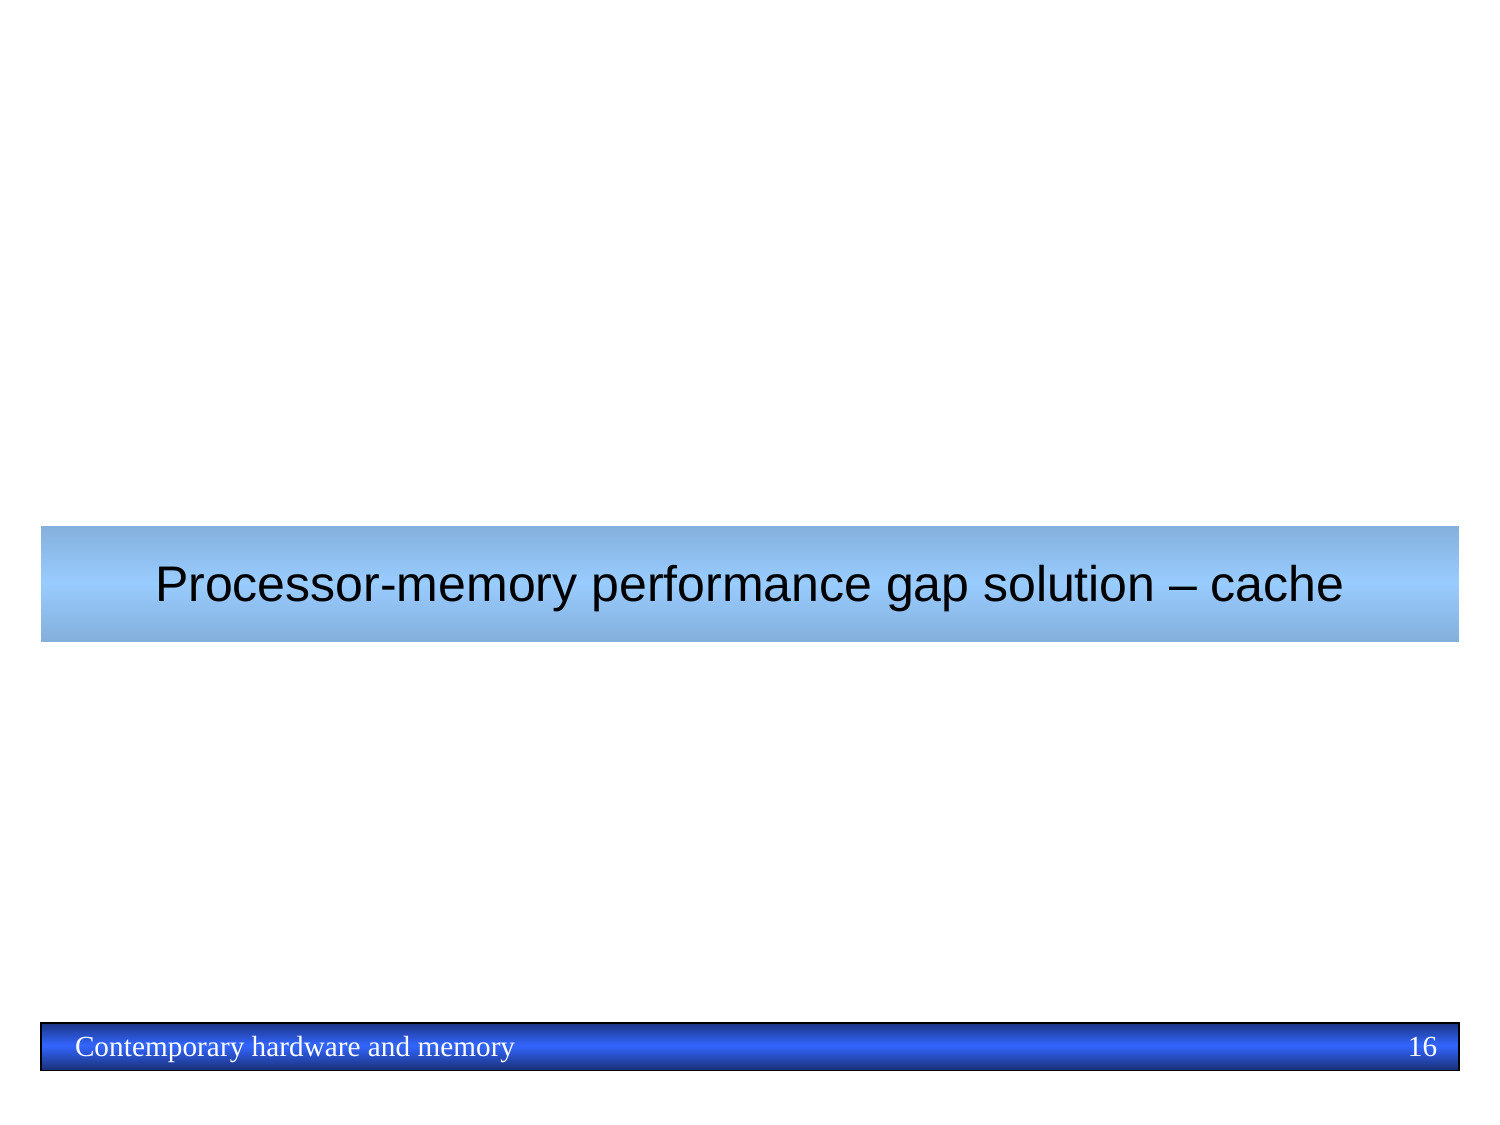

# Processor-memory performance gap solution – cache
Contemporary hardware and memory
16